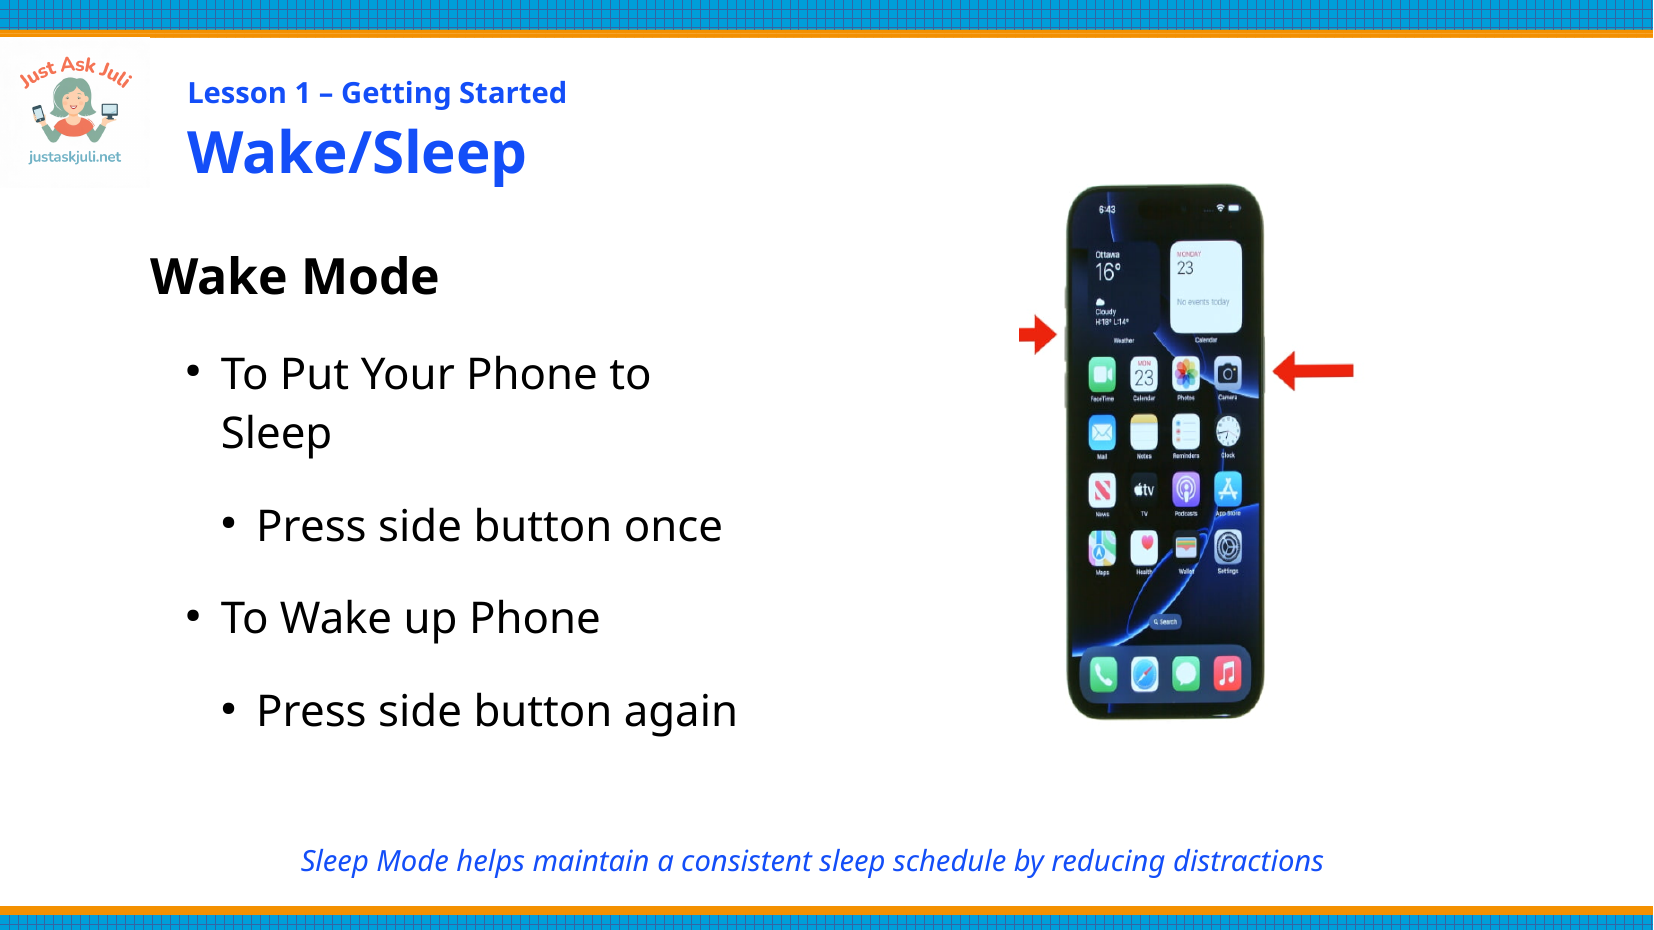

Lesson 1 – Getting Started
Wake/Sleep
Wake Mode
To Put Your Phone to Sleep
Press side button once
To Wake up Phone
Press side button again
Sleep Mode helps maintain a consistent sleep schedule by reducing distractions